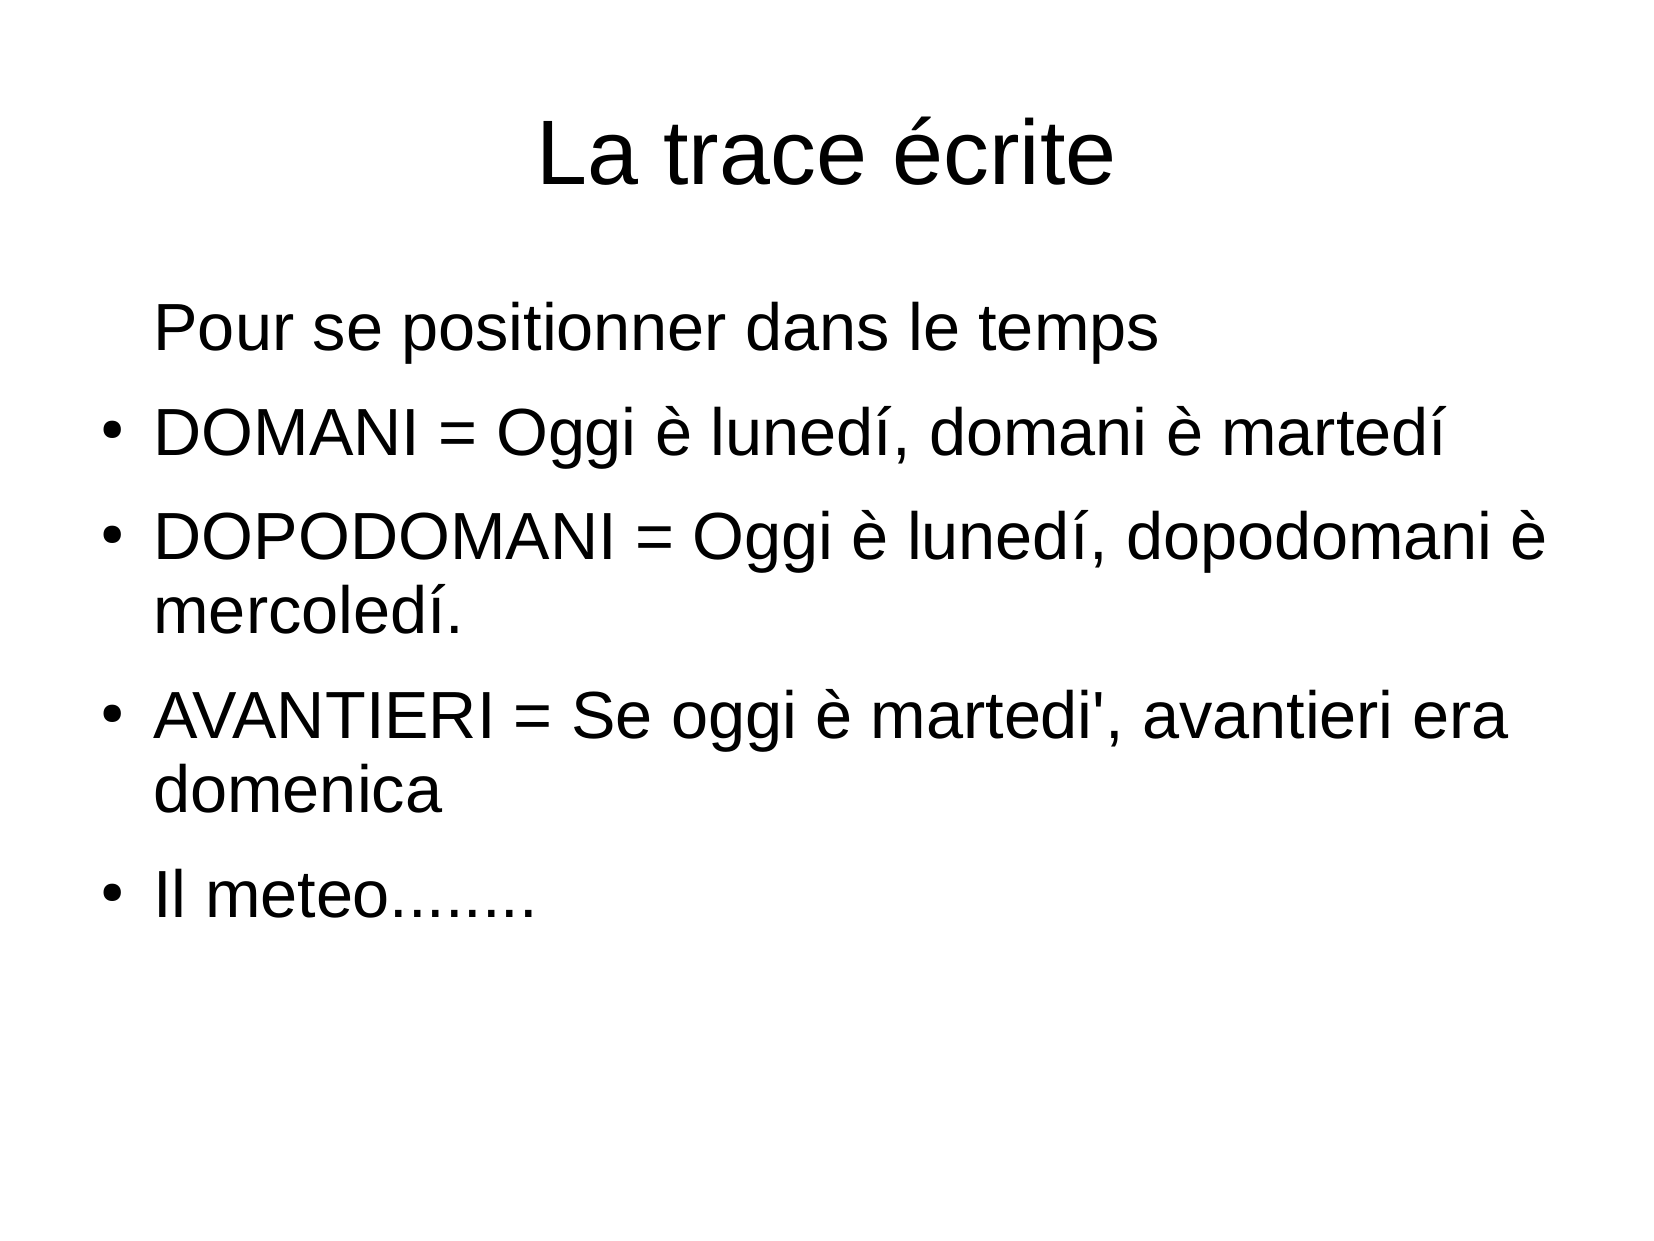

# La trace écrite
Pour se positionner dans le temps
DOMANI = Oggi è lunedí, domani è martedí
DOPODOMANI = Oggi è lunedí, dopodomani è mercoledí.
AVANTIERI = Se oggi è martedi', avantieri era domenica
Il meteo........